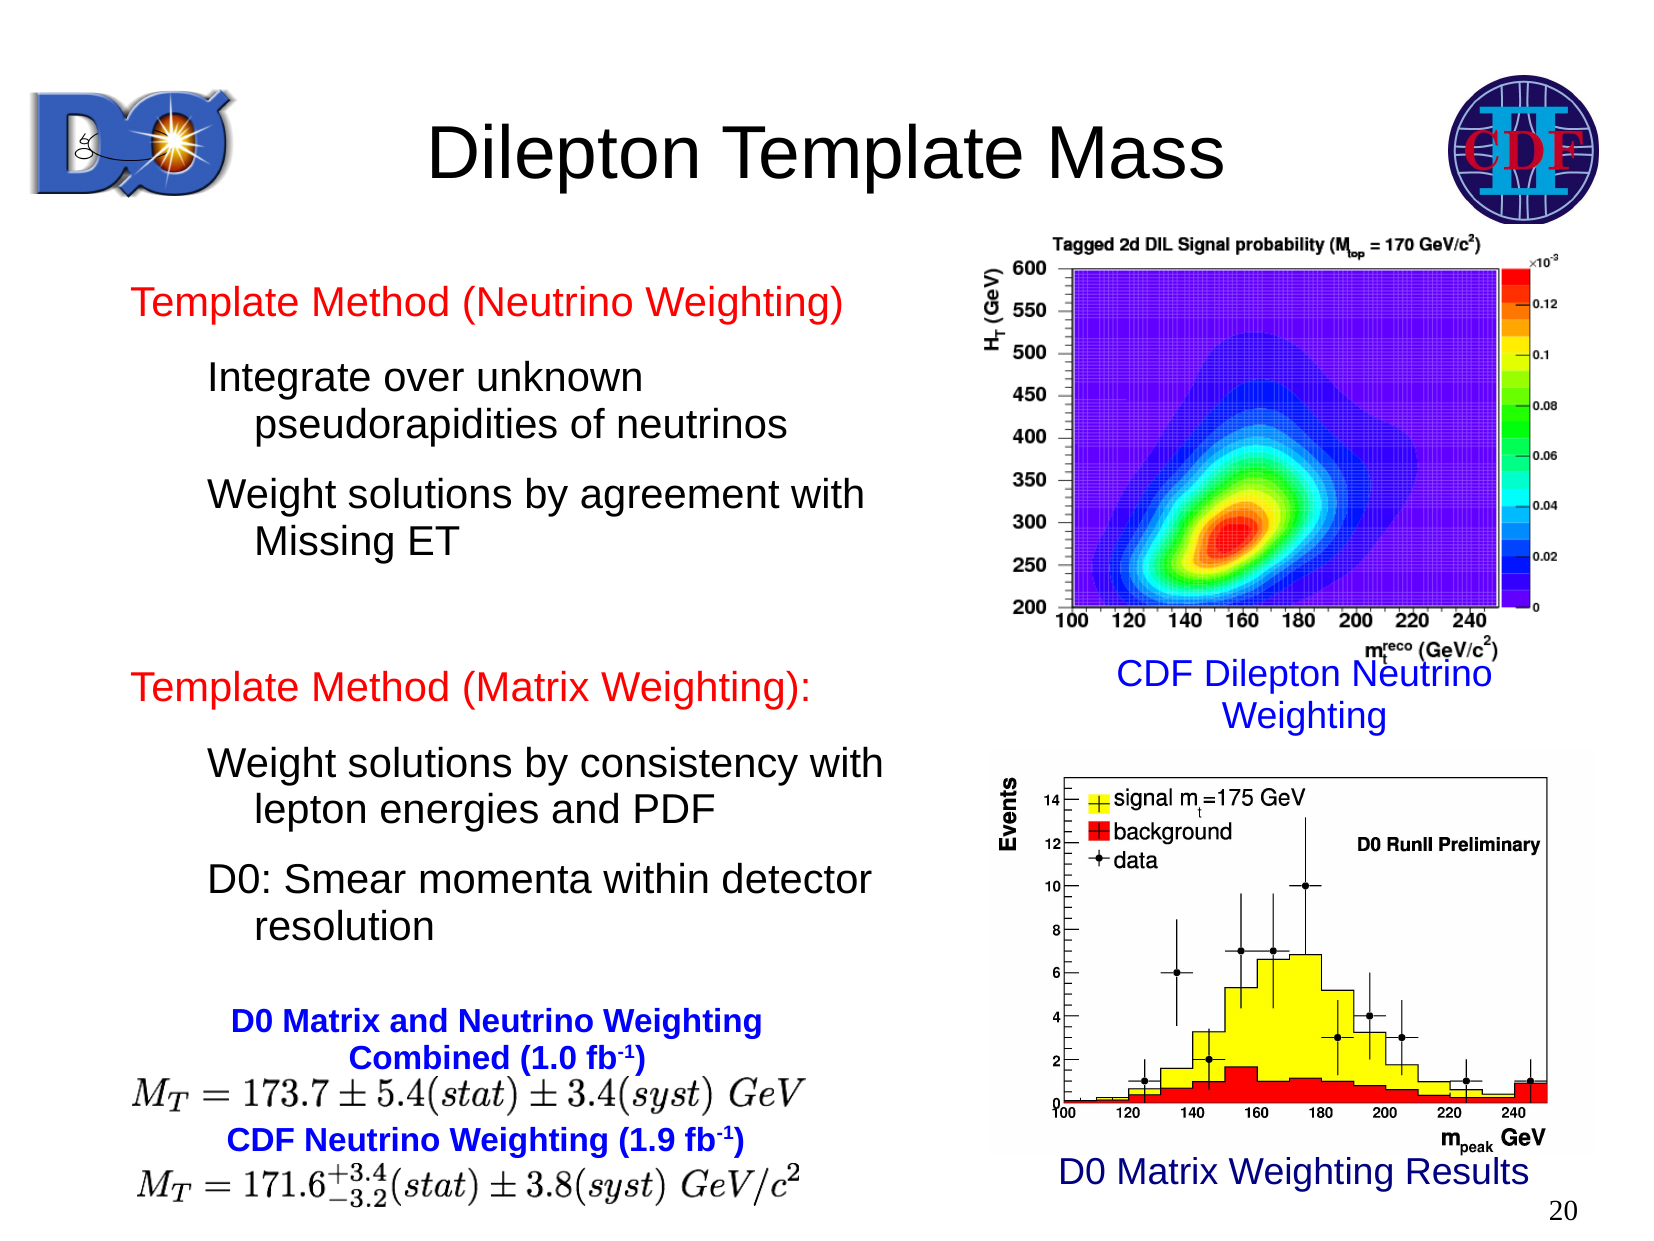

# Dilepton Template Mass
Template Method (Neutrino Weighting)
Integrate over unknown pseudorapidities of neutrinos
Weight solutions by agreement with Missing ET
Template Method (Matrix Weighting):
Weight solutions by consistency with lepton energies and PDF
D0: Smear momenta within detector resolution
CDF Dilepton Neutrino Weighting
D0 Matrix and Neutrino Weighting Combined (1.0 fb-1)
CDF Neutrino Weighting (1.9 fb-1)
D0 Matrix Weighting Results
20